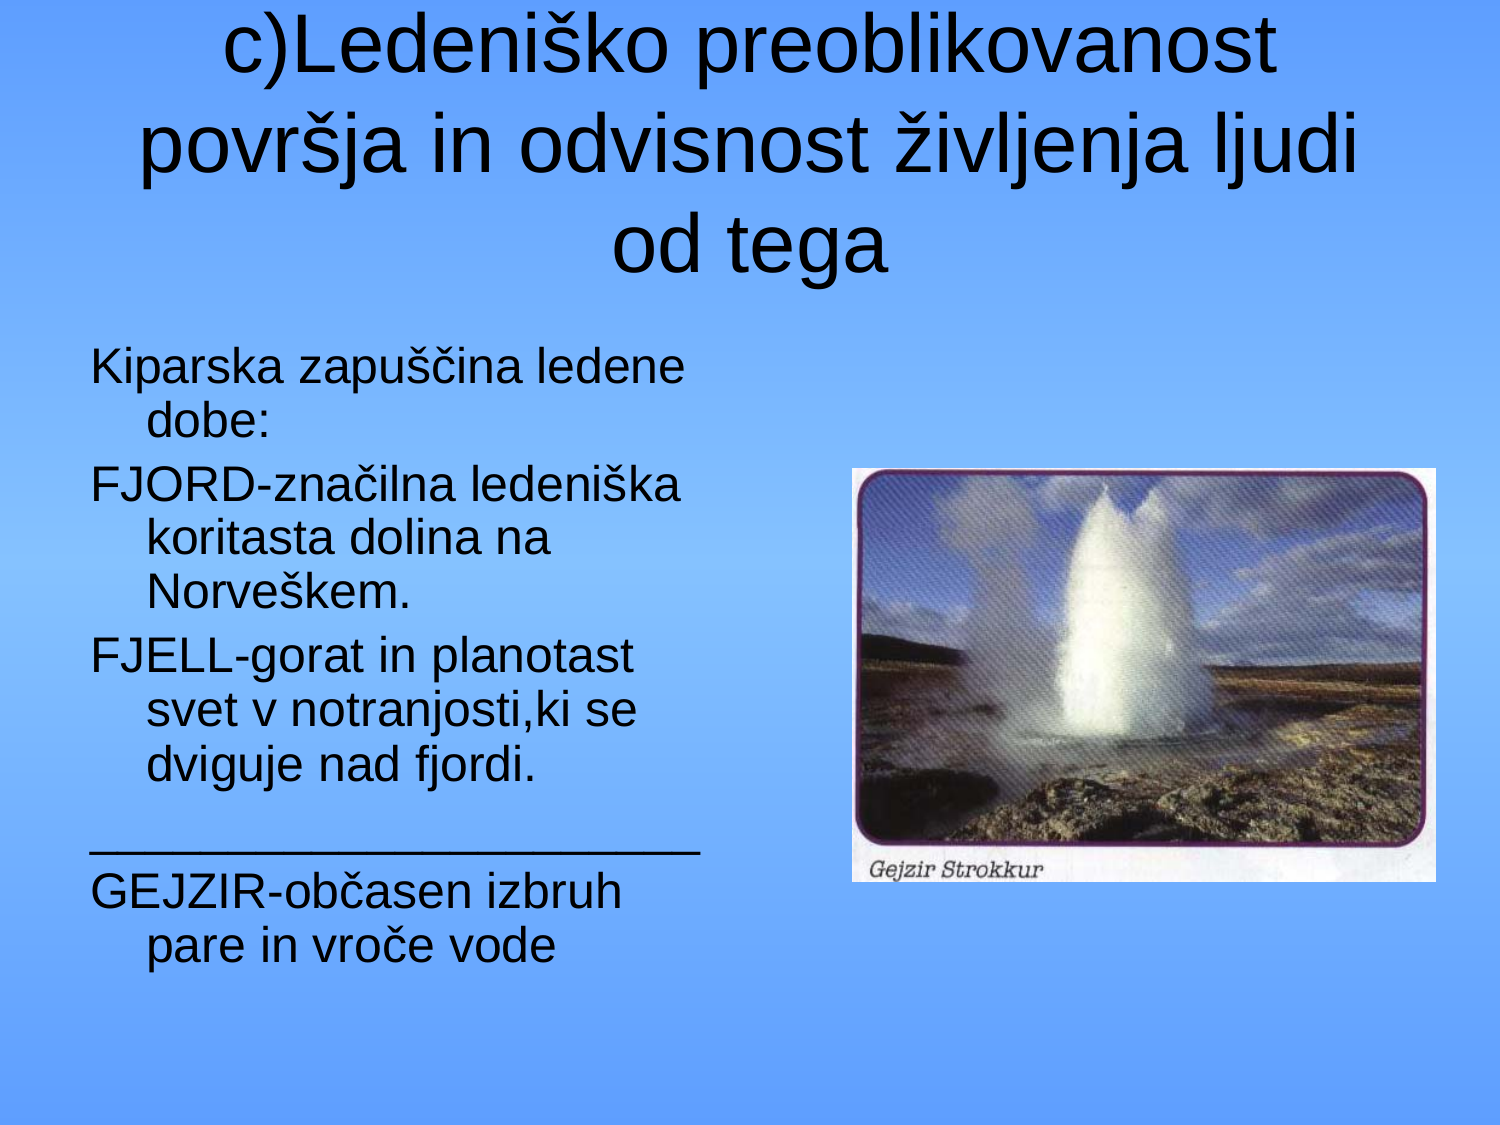

# c)Ledeniško preoblikovanost površja in odvisnost življenja ljudi od tega
Kiparska zapuščina ledene dobe:
FJORD-značilna ledeniška koritasta dolina na Norveškem.
FJELL-gorat in planotast svet v notranjosti,ki se dviguje nad fjordi.
______________________
GEJZIR-občasen izbruh pare in vroče vode